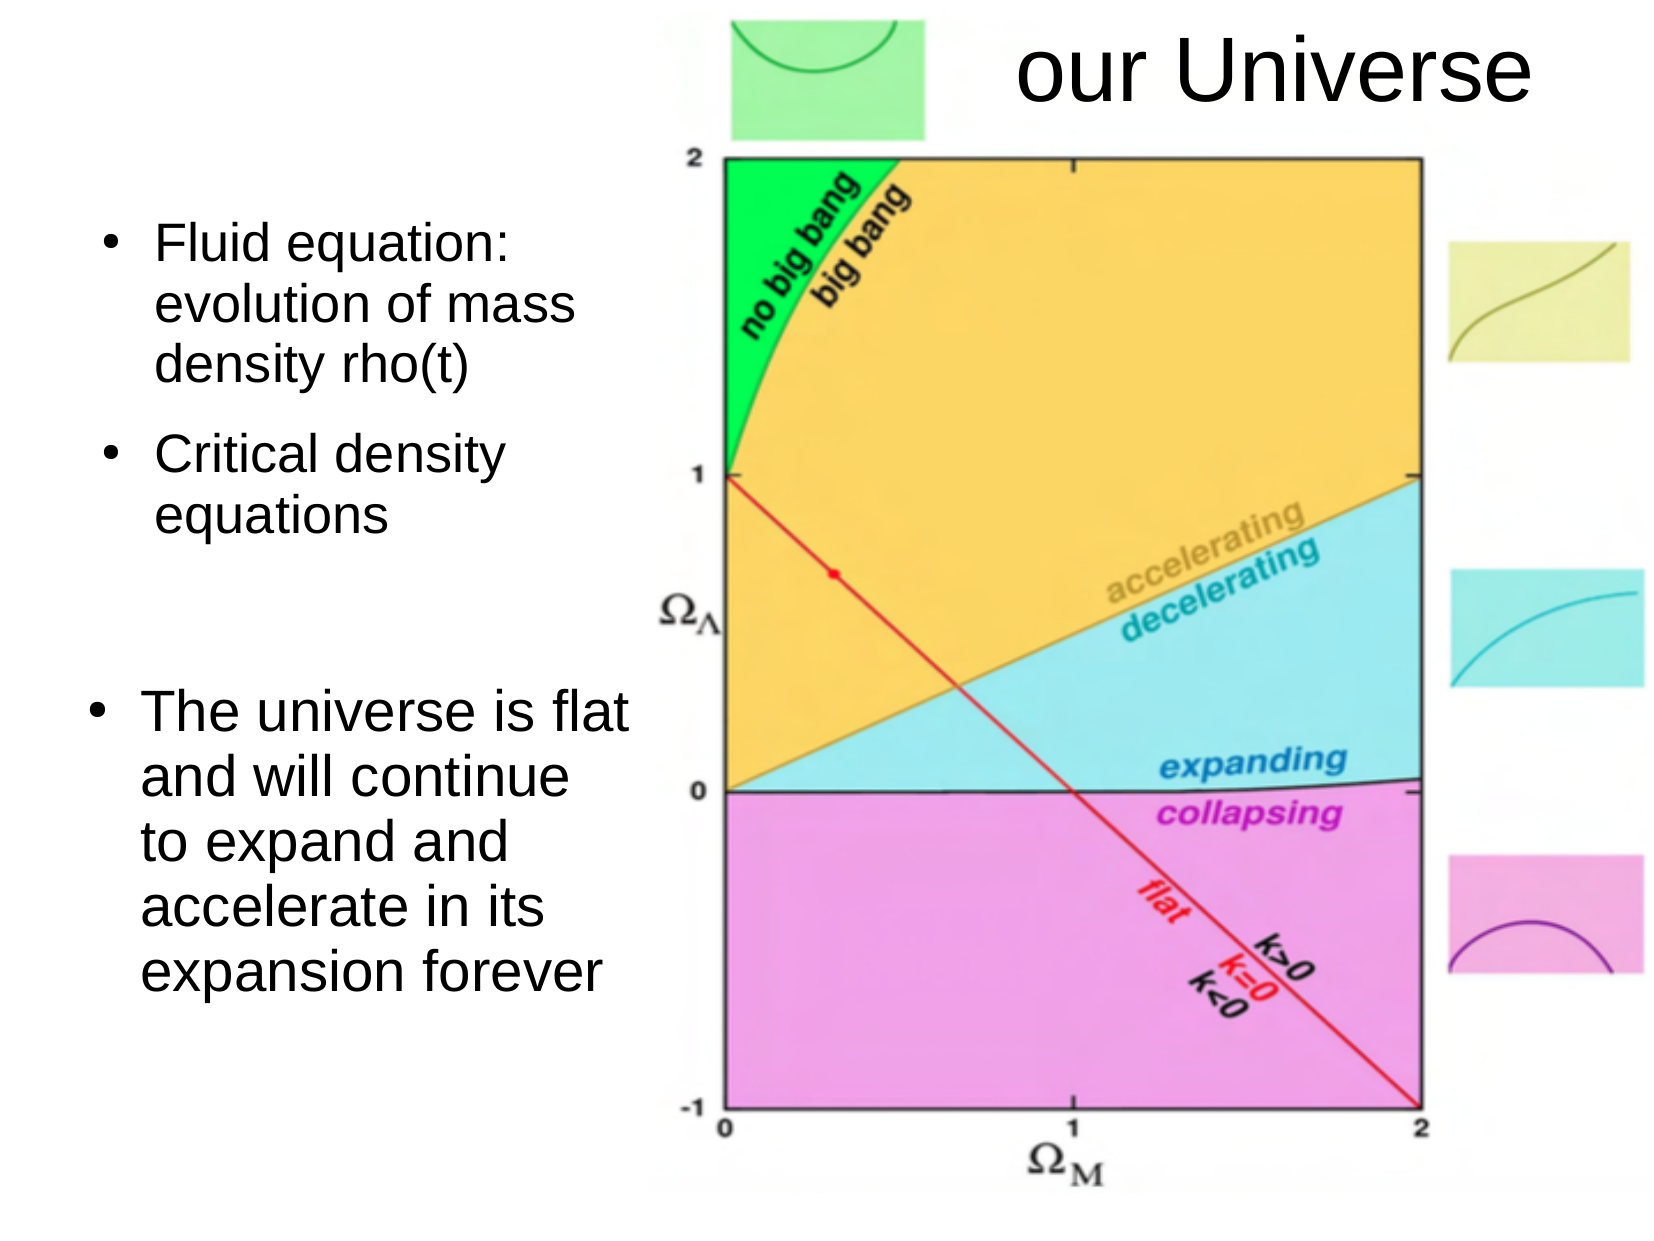

our Universe
Fluid equation: evolution of mass density rho(t)
Critical density equations
# The universe is flat and will continue to expand and accelerate in its expansion forever